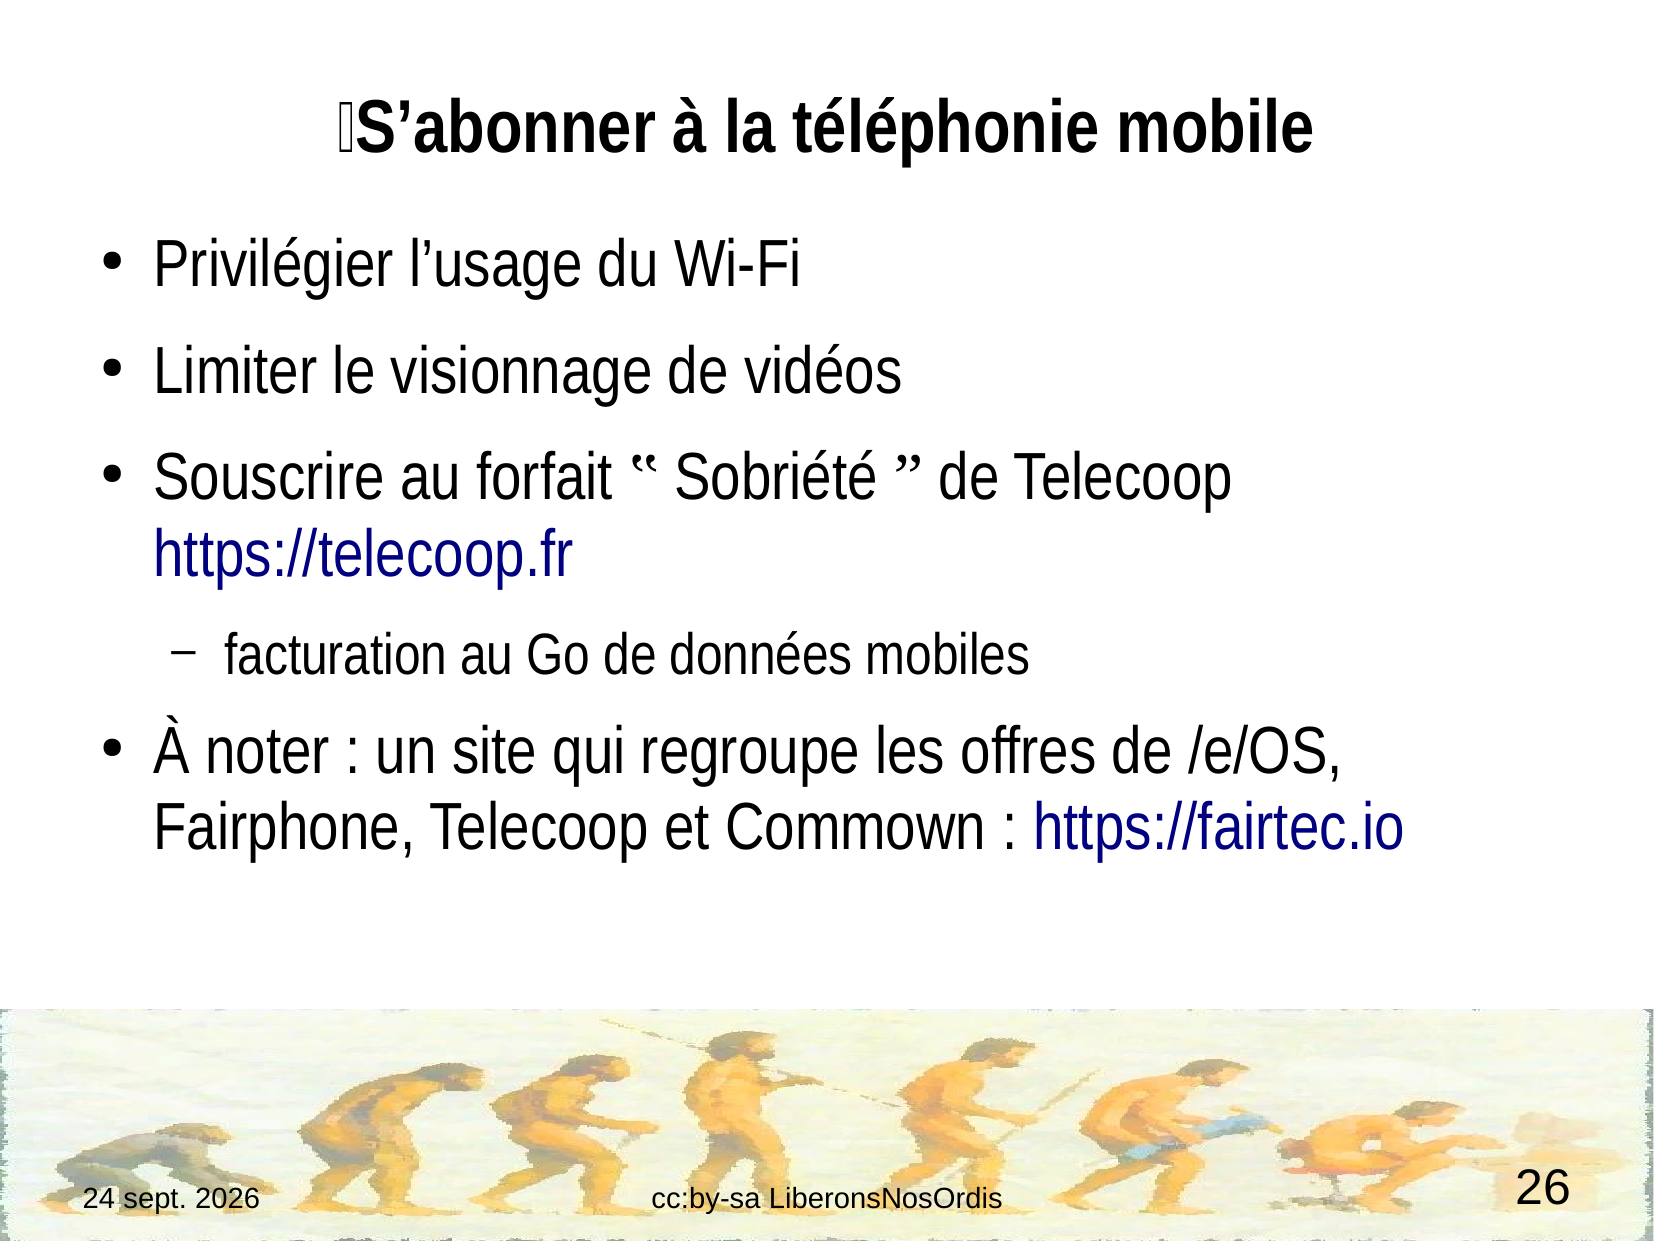

# 📱S’abonner à la téléphonie mobile
Privilégier l’usage du Wi-Fi
Limiter le visionnage de vidéos
Souscrire au forfait ‟ Sobriété ” de Telecoop https://telecoop.fr
facturation au Go de données mobiles
À noter : un site qui regroupe les offres de /e/OS, Fairphone, Telecoop et Commown : https://fairtec.io
cc:by-sa LiberonsNosOrdis
26